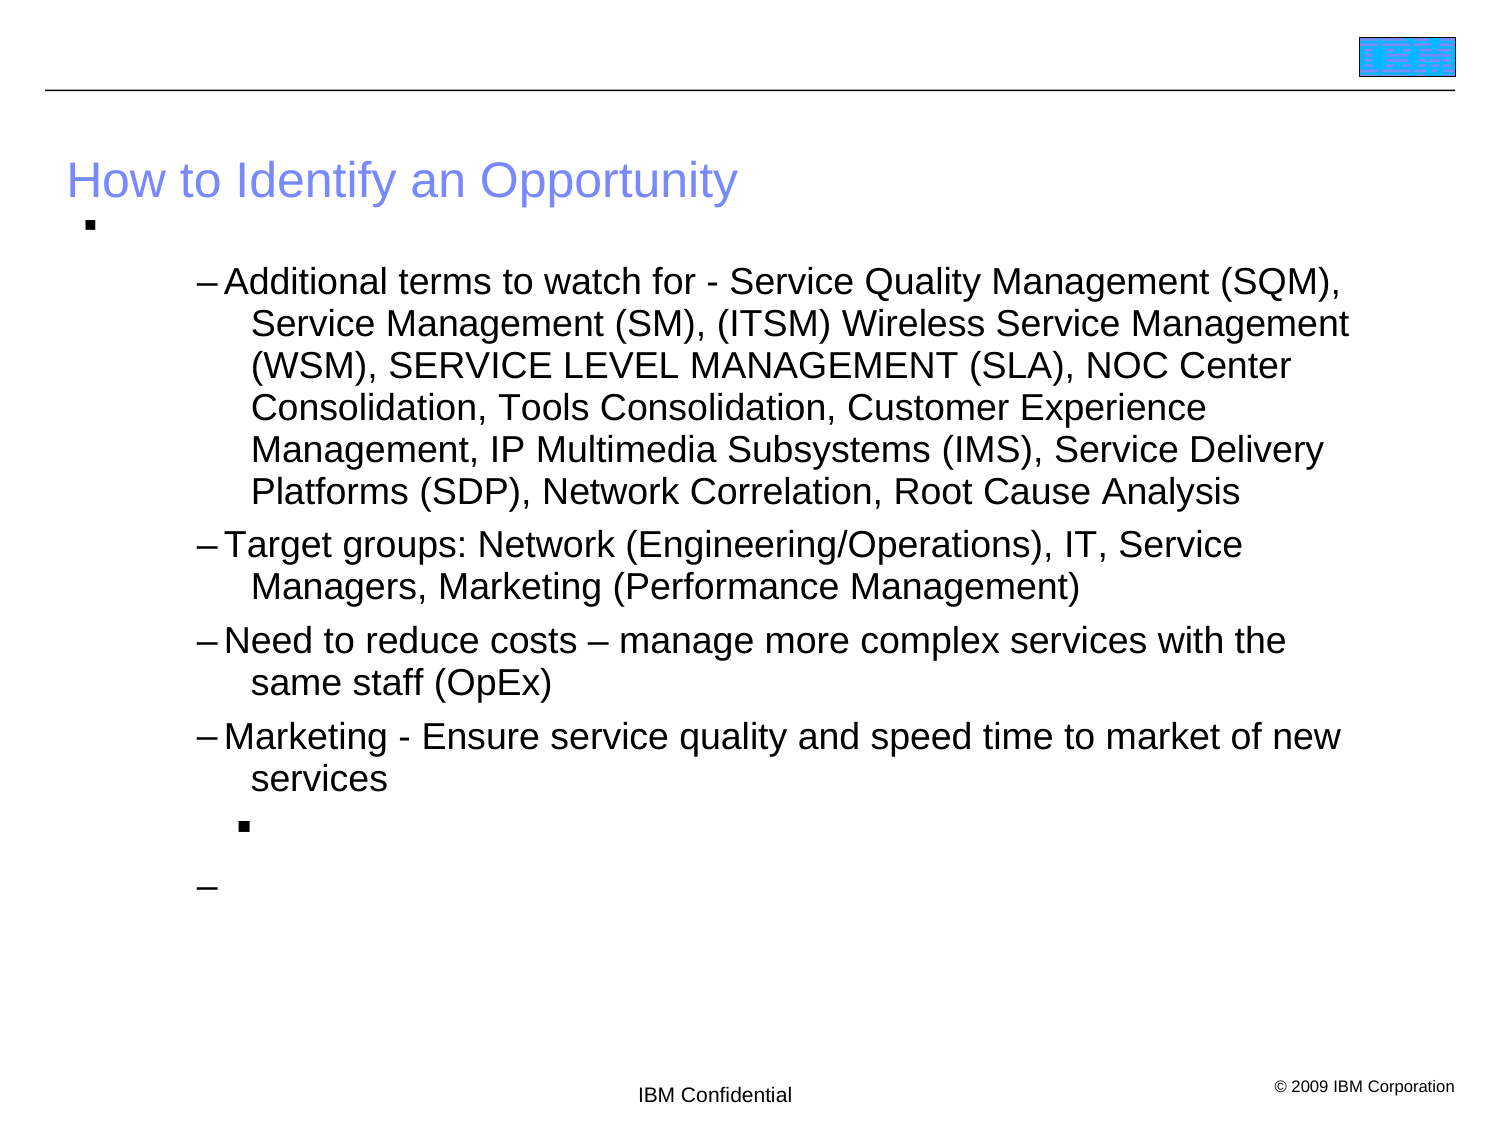

# How to Identify an Opportunity
Additional terms to watch for - Service Quality Management (SQM), Service Management (SM), (ITSM) Wireless Service Management (WSM), SERVICE LEVEL MANAGEMENT (SLA), NOC Center Consolidation, Tools Consolidation, Customer Experience Management, IP Multimedia Subsystems (IMS), Service Delivery Platforms (SDP), Network Correlation, Root Cause Analysis
Target groups: Network (Engineering/Operations), IT, Service Managers, Marketing (Performance Management)
Need to reduce costs – manage more complex services with the same staff (OpEx)
Marketing - Ensure service quality and speed time to market of new services